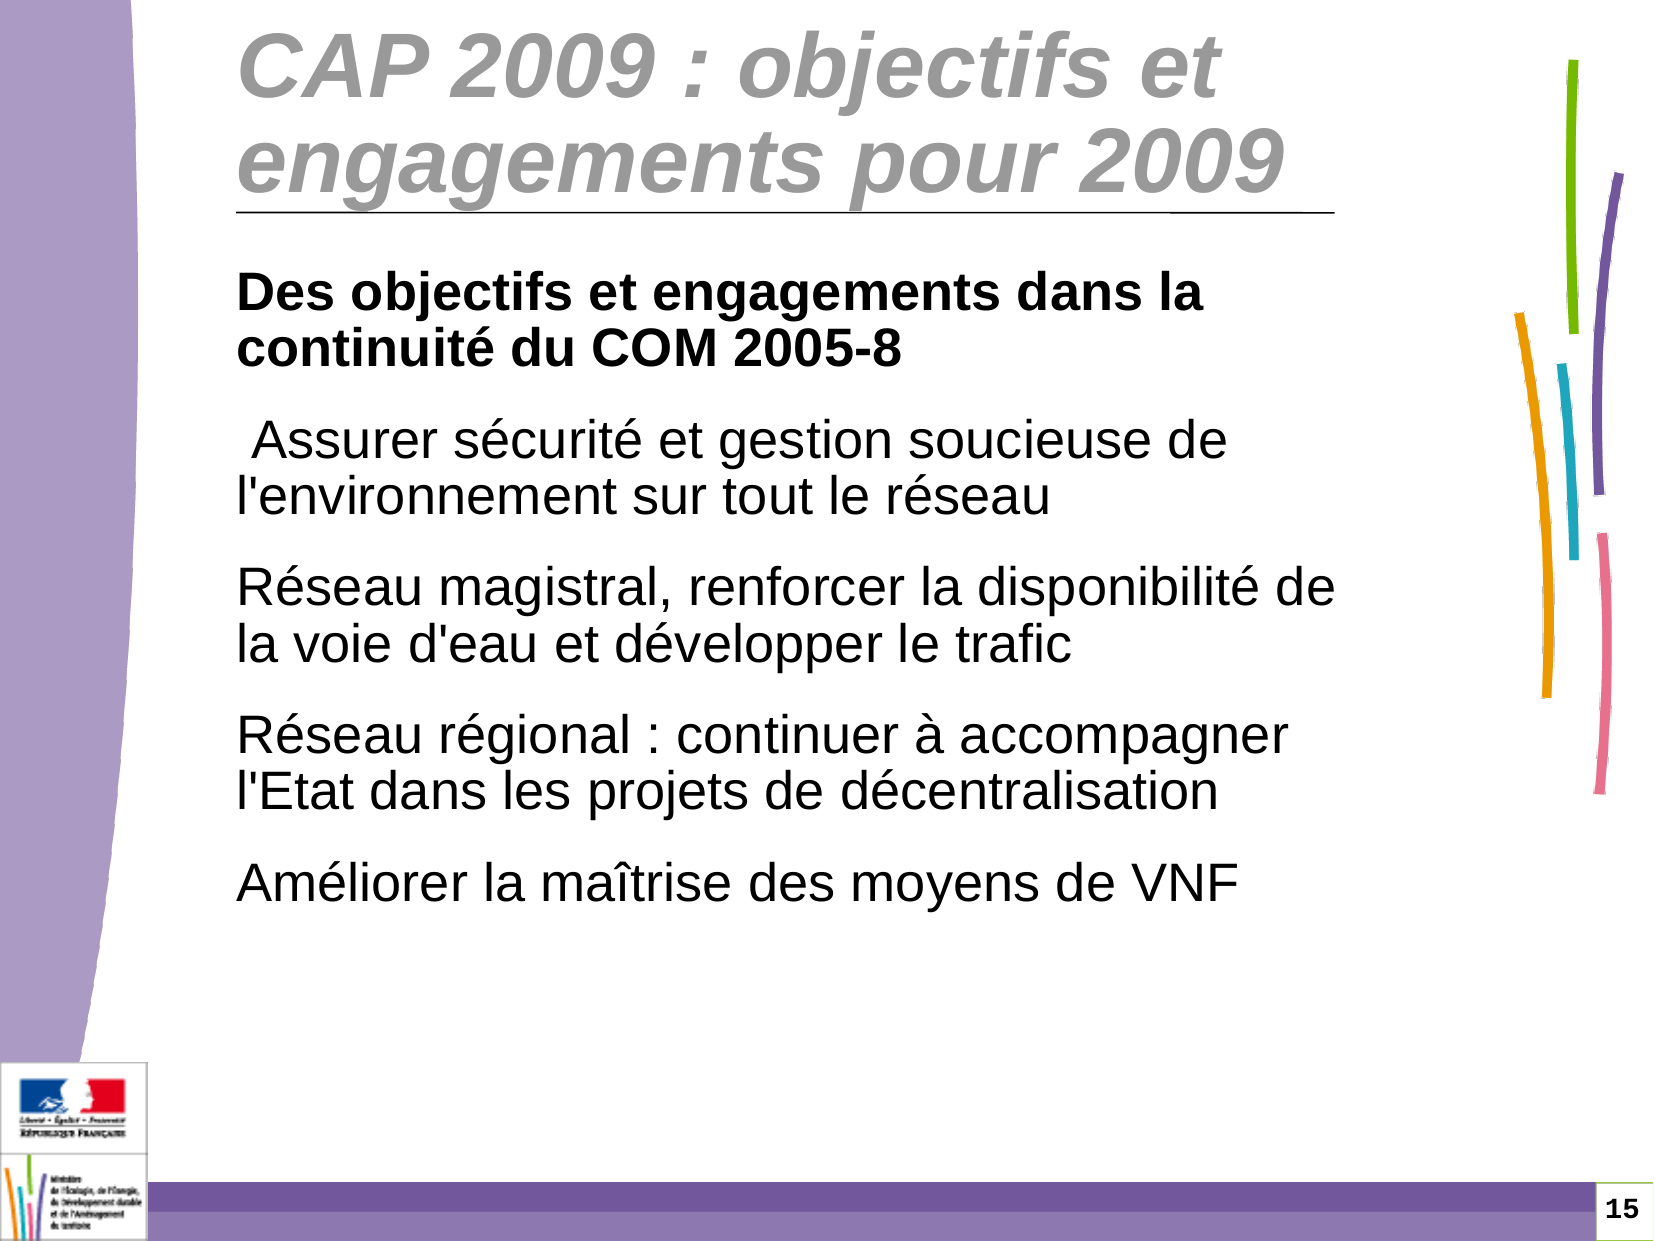

# CAP 2009 : objectifs et engagements pour 2009
Des objectifs et engagements dans la continuité du COM 2005-8
 Assurer sécurité et gestion soucieuse de l'environnement sur tout le réseau
Réseau magistral, renforcer la disponibilité de la voie d'eau et développer le trafic
Réseau régional : continuer à accompagner l'Etat dans les projets de décentralisation
Améliorer la maîtrise des moyens de VNF
15